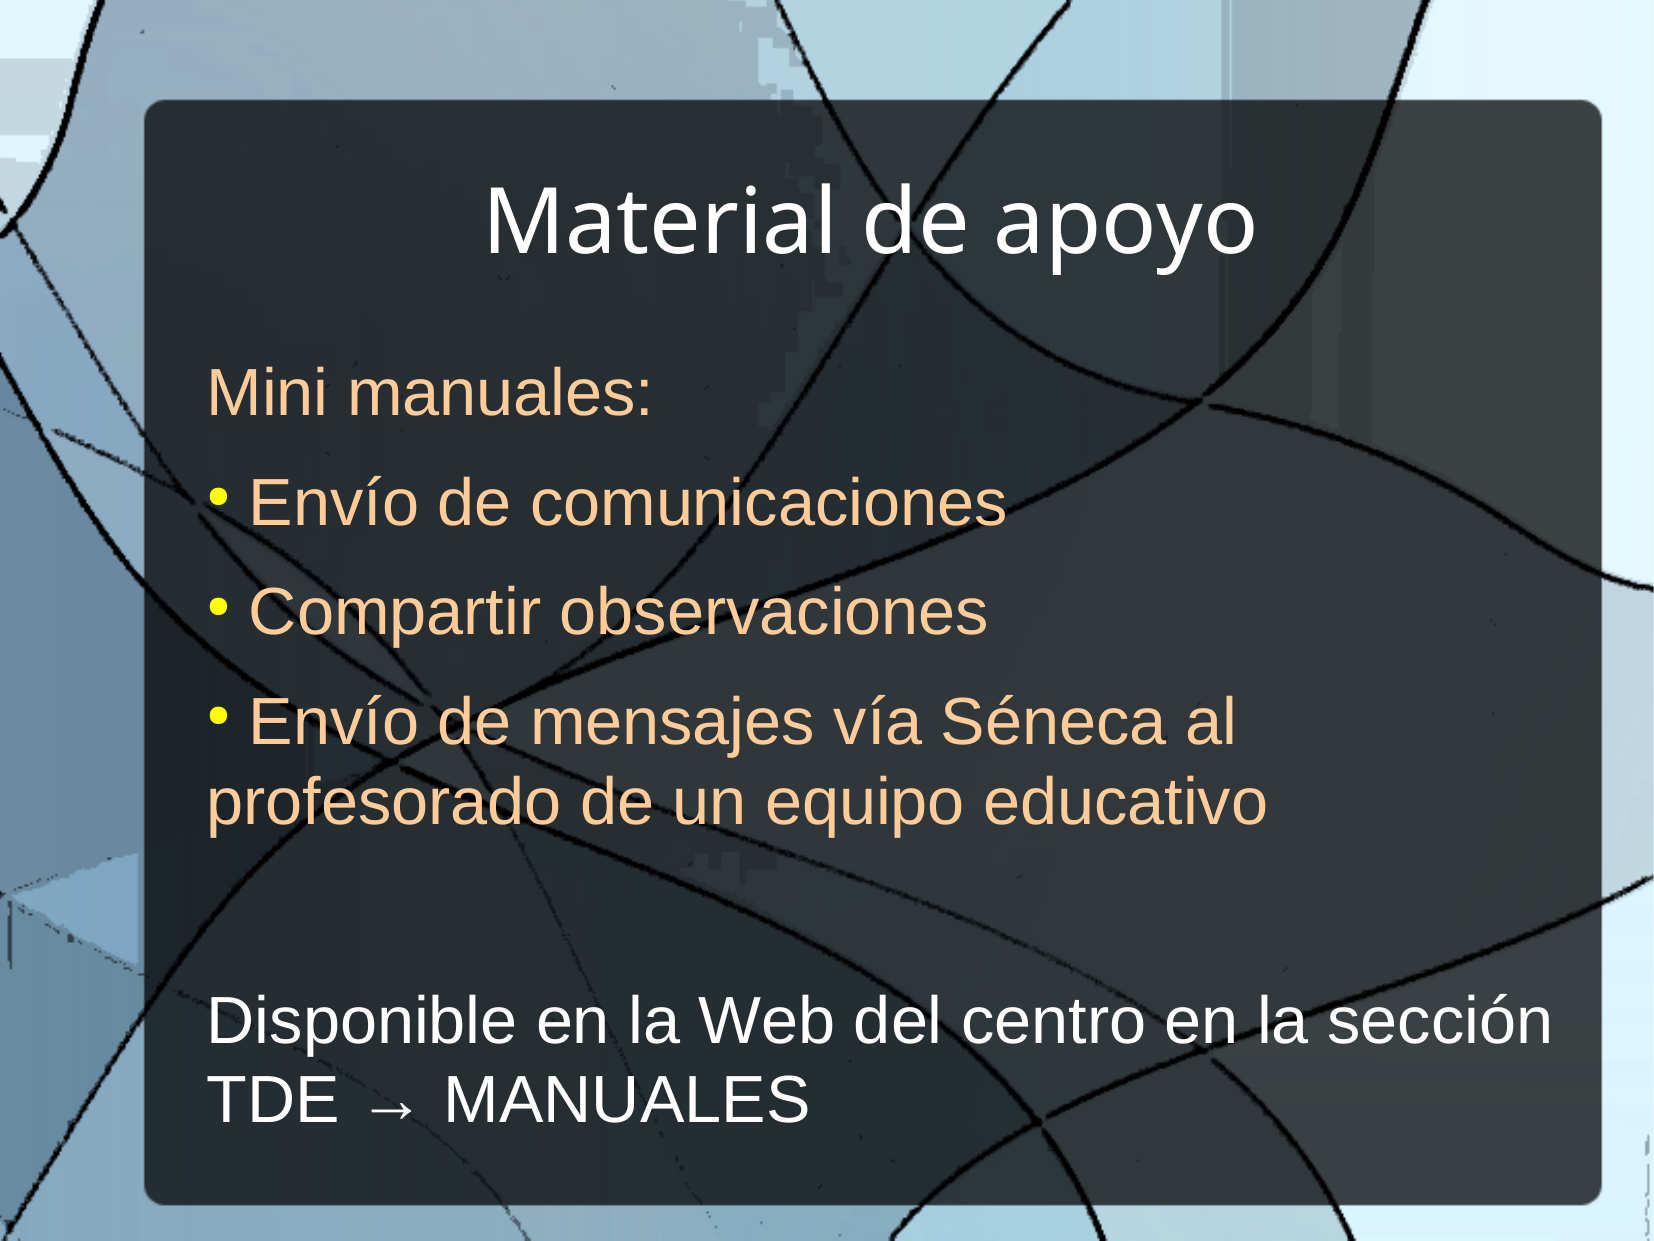

# Material de apoyo
Mini manuales:
 Envío de comunicaciones
 Compartir observaciones
 Envío de mensajes vía Séneca al profesorado de un equipo educativo
Disponible en la Web del centro en la sección TDE → MANUALES